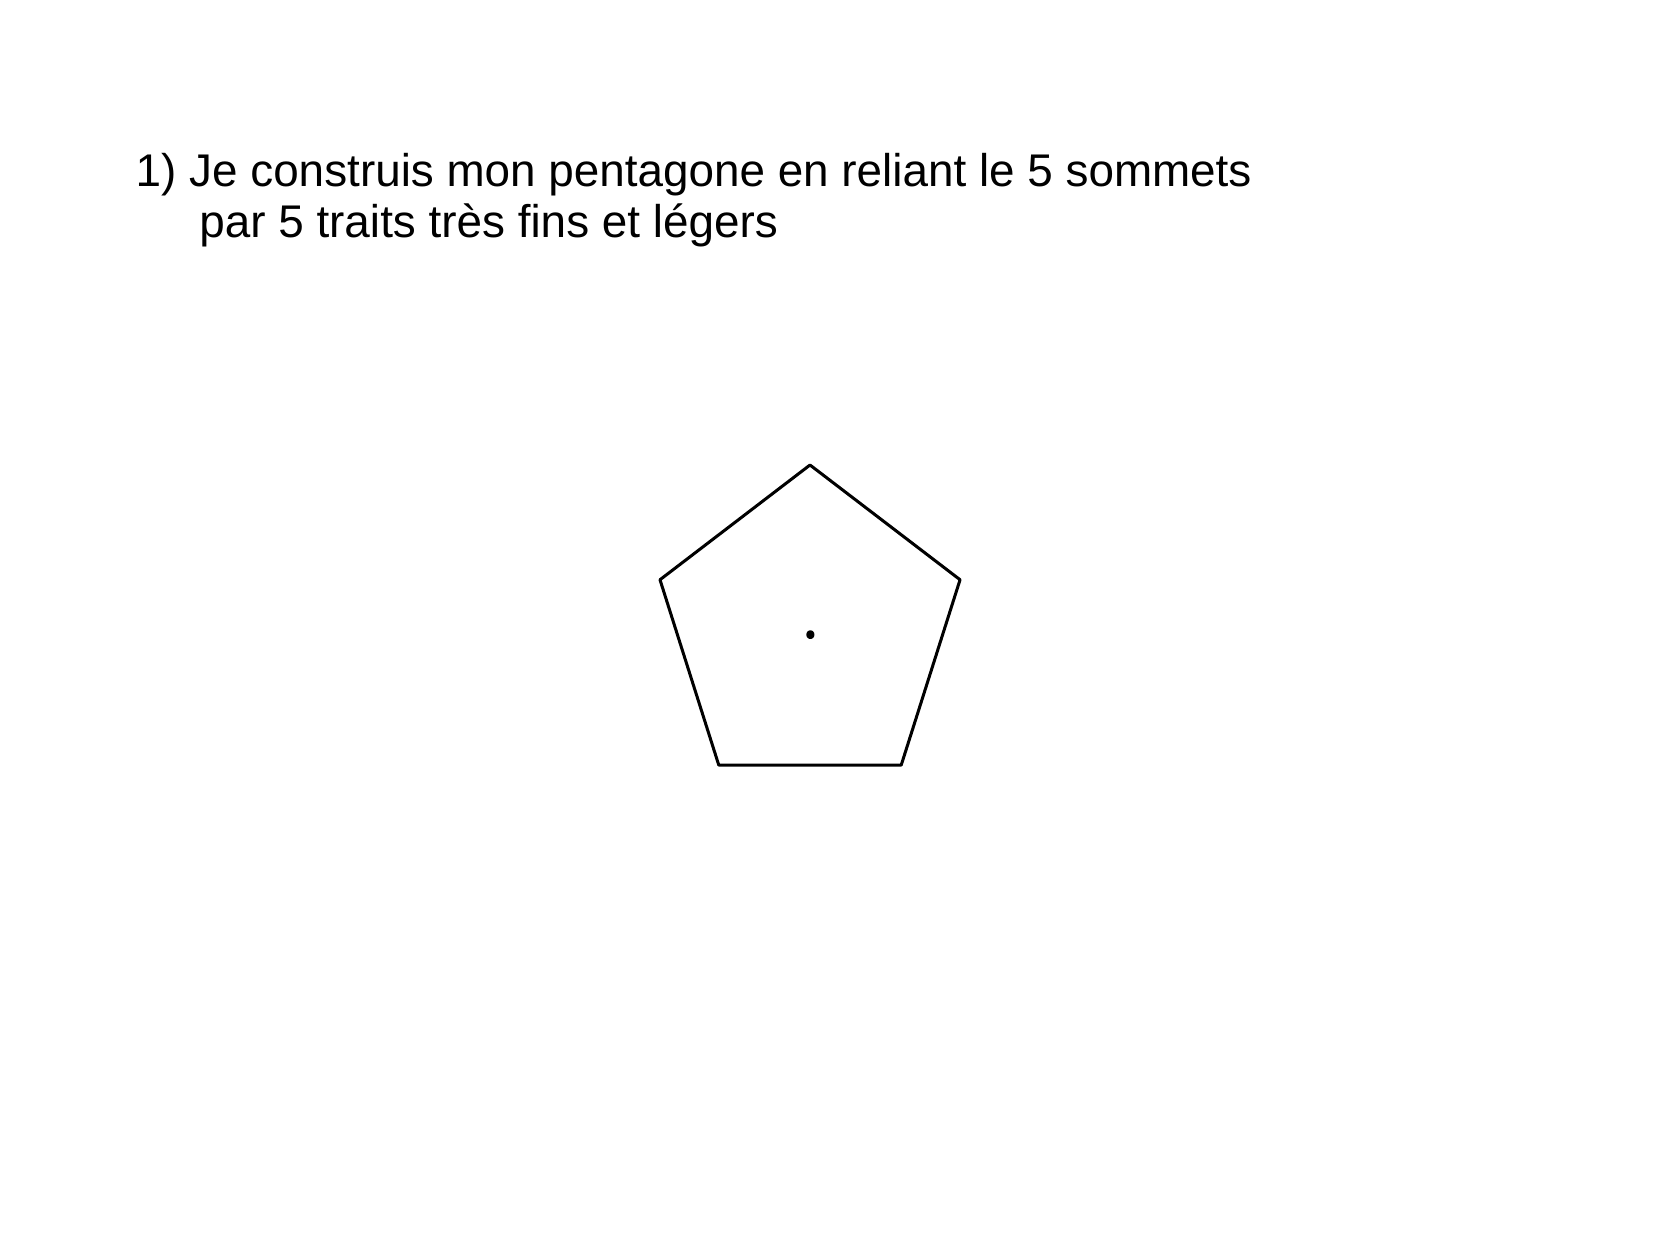

1) Je construis mon pentagone en reliant le 5 sommets
 par 5 traits très fins et légers